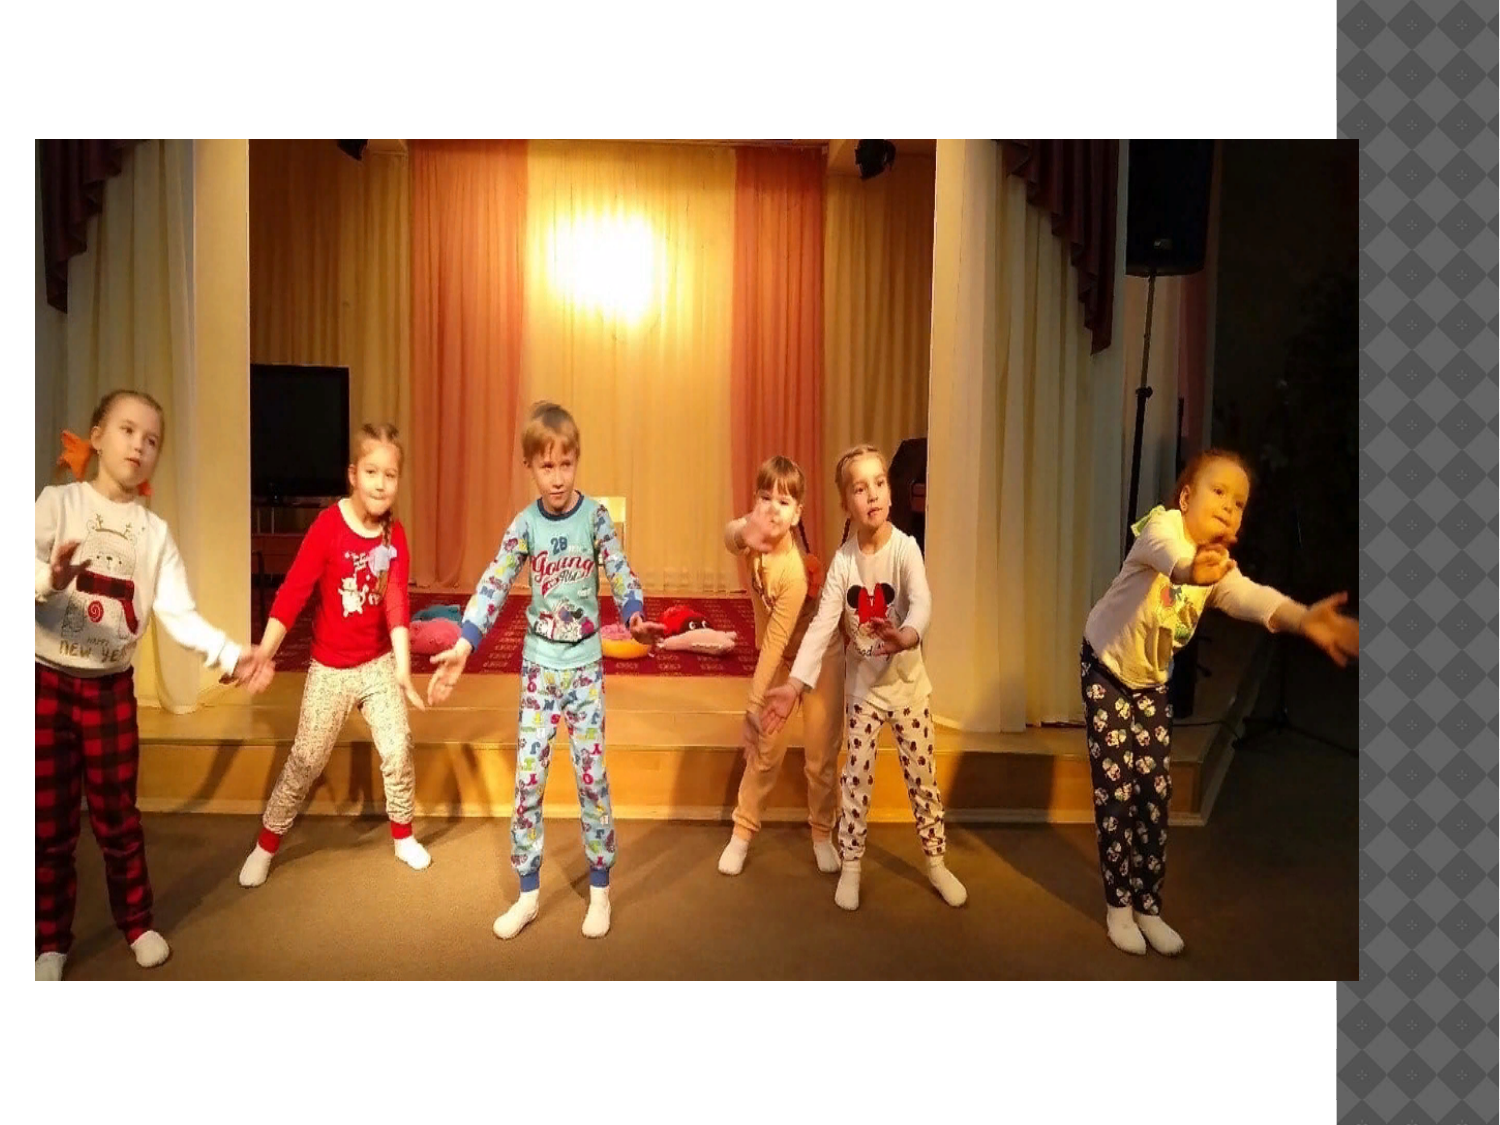

В музыкально-ритмической деятельности ребенок, следя за развитием художественного образа, внимательно слушает произведение. Чем сложнее и объемнее музыкальное произведение, чем больше движений при этом используется, тем интенсивнее развивается слуховое внимание. Кроме того, дети, используя характерные для той или иной музыки движения, передают не только облик и характер персонажей, но и отношение к ним. Так рождается творческое воображение. Важно и то, что, нормализуя мышечный тонус, танцы улучшают взаимодействие между полушариями мозга. Благодаря этому стимулируется развитие таких психических процессов как восприятие, внимание, память и мышление.
Начиная заниматься танцами в детском возрасте, можно предотвратить возникновение негативных установок, изменить образ мыслей, улучшить отношение к окружающим. Таким образом, танец является чем-то большим, чем просто движения под музыку. Это способ работы над собой, помогающий добиваться успехов в любой сфере деятельности. Он воспитывает те способности, которые управляют взаимодействием духа и тела и помогают проявлять то, что находится внутри нас. Занятия танцами дарят ребенку радость движения, общения, обогащают его внутренний мир и помогают познать себя. Тем самым способствуют гармоничному разностороннему развитию личности ребенка.